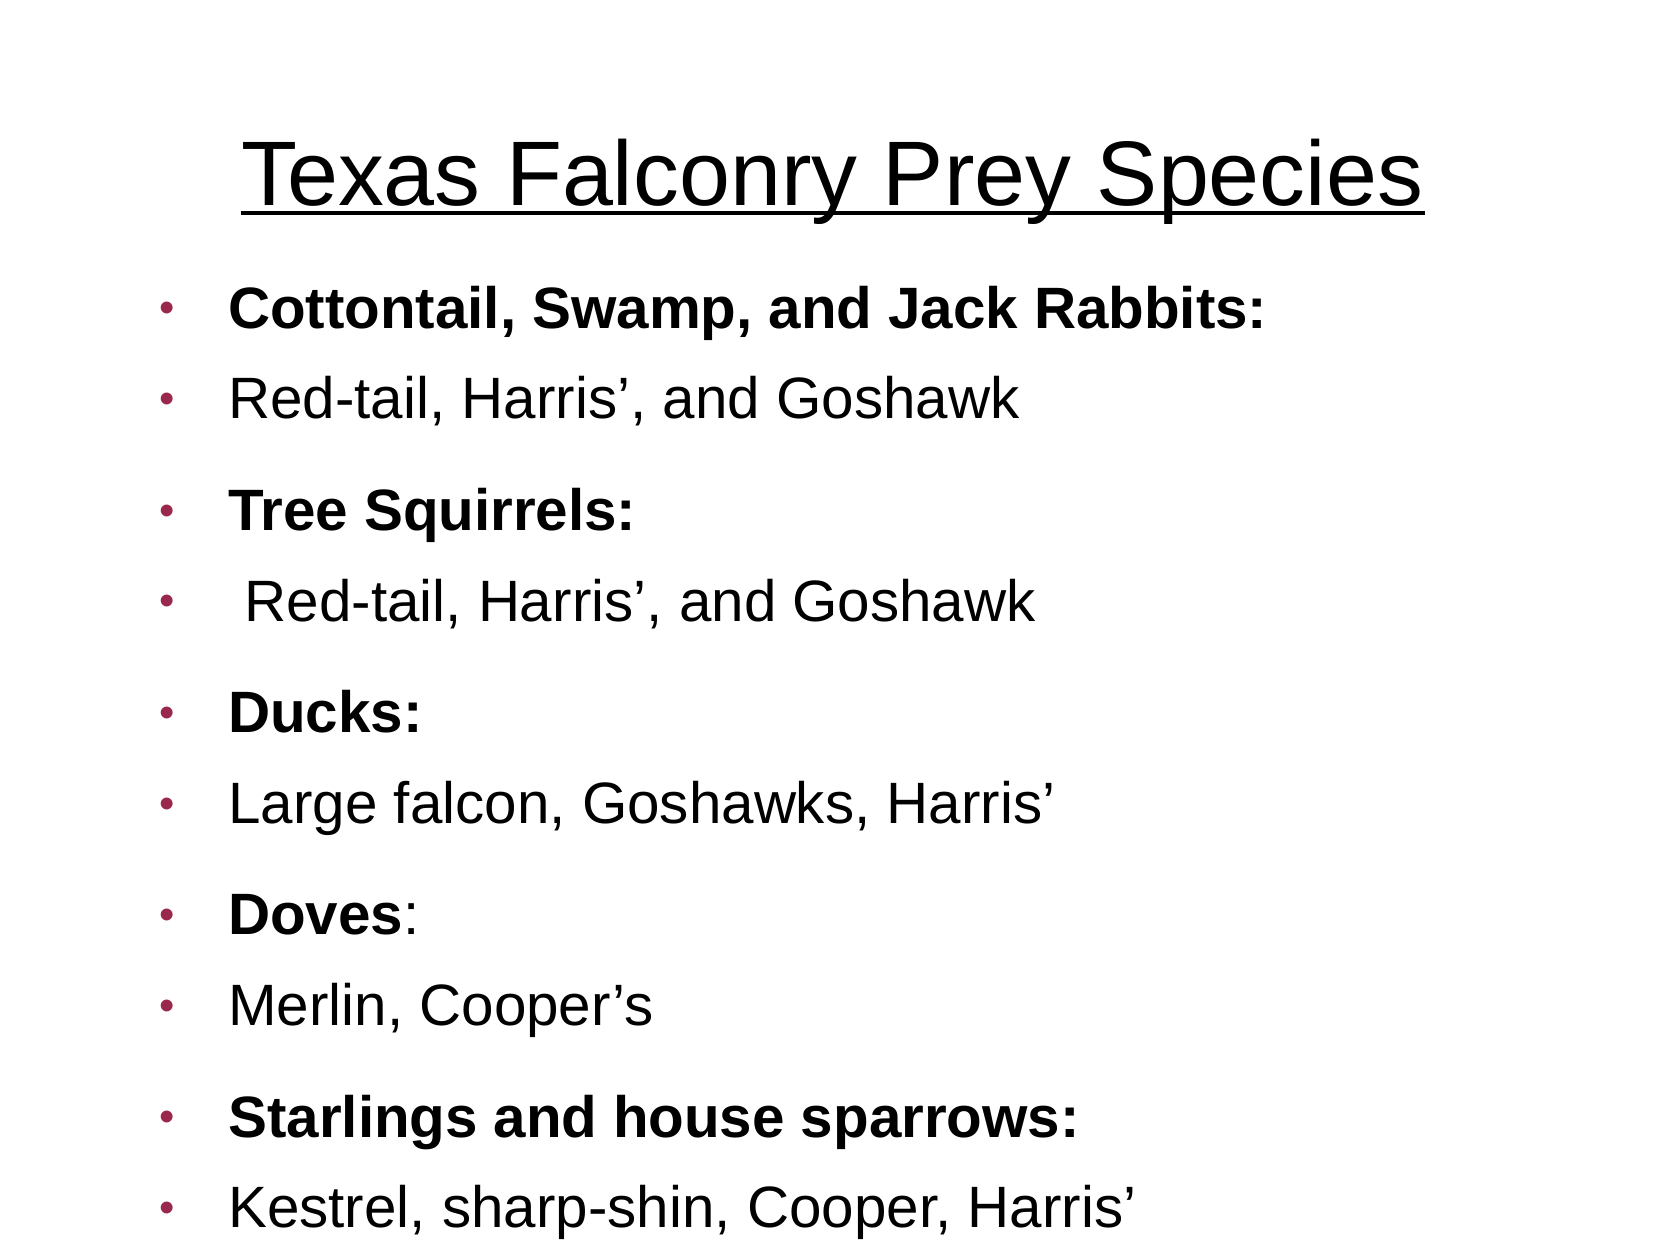

# Texas Falconry Prey Species
Cottontail, Swamp, and Jack Rabbits:
Red-tail, Harris’, and Goshawk
Tree Squirrels:
 Red-tail, Harris’, and Goshawk
Ducks:
Large falcon, Goshawks, Harris’
Doves:
Merlin, Cooper’s
Starlings and house sparrows:
Kestrel, sharp-shin, Cooper, Harris’